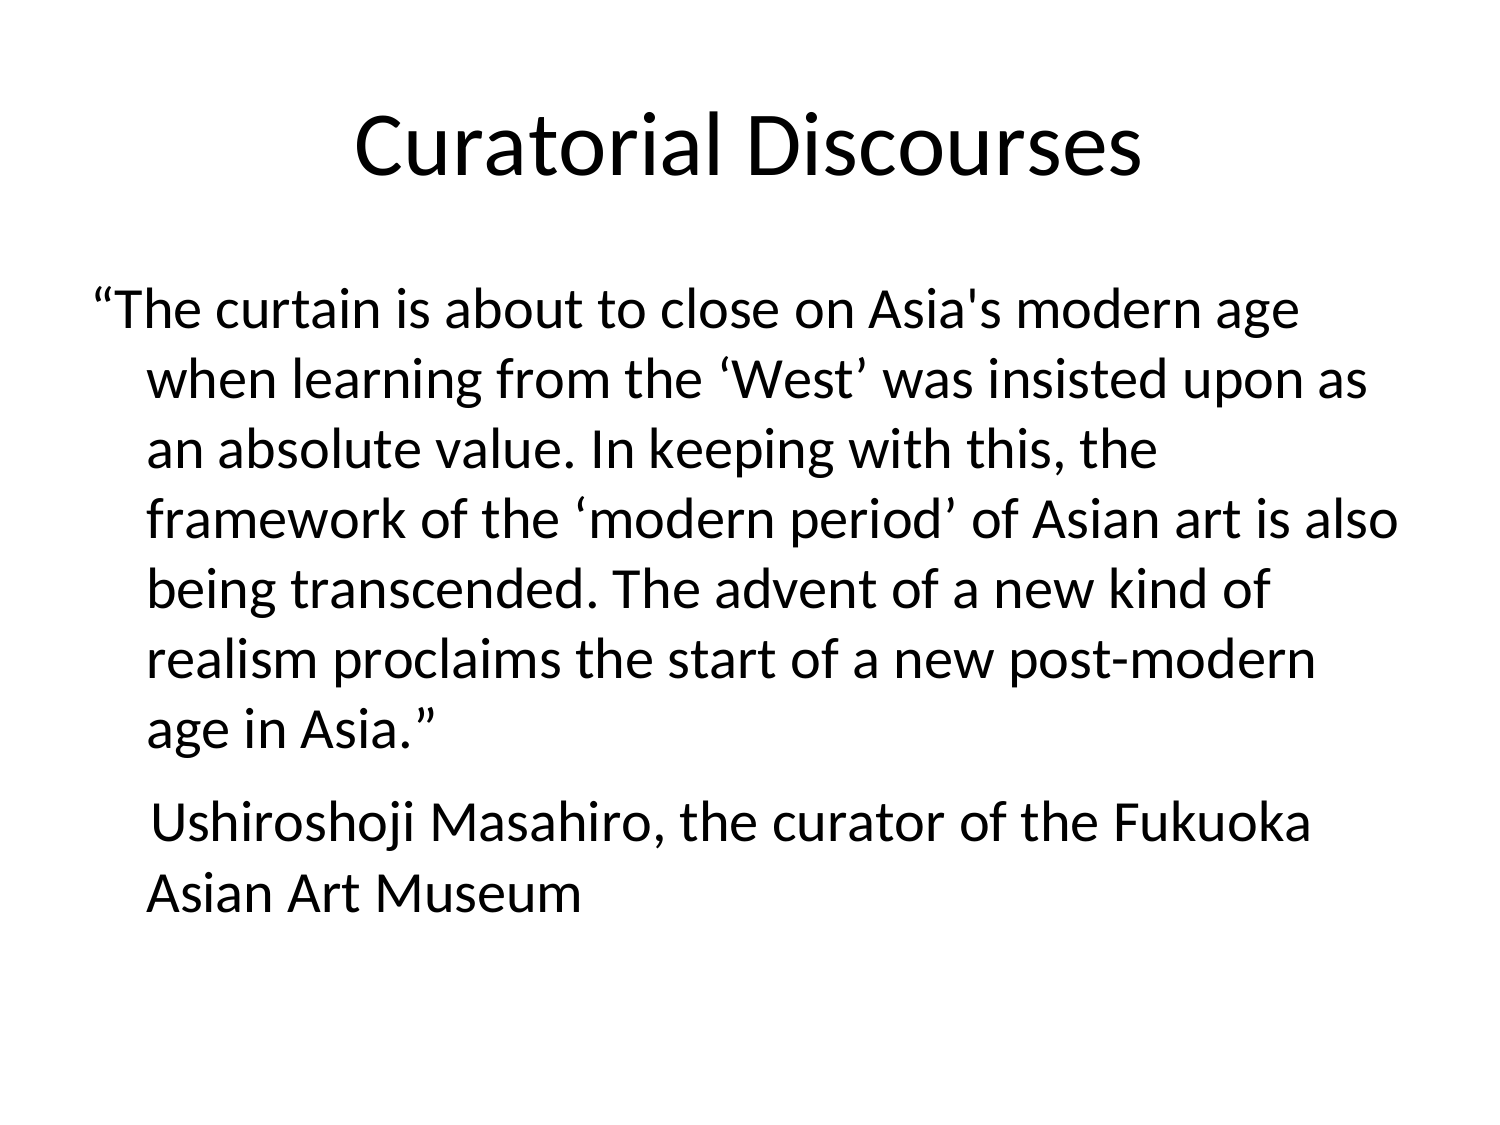

# Curatorial Discourses
“The curtain is about to close on Asia's modern age when learning from the ‘West’ was insisted upon as an absolute value. In keeping with this, the framework of the ‘modern period’ of Asian art is also being transcended. The advent of a new kind of realism proclaims the start of a new post-modern age in Asia.”
 Ushiroshoji Masahiro, the curator of the Fukuoka Asian Art Museum